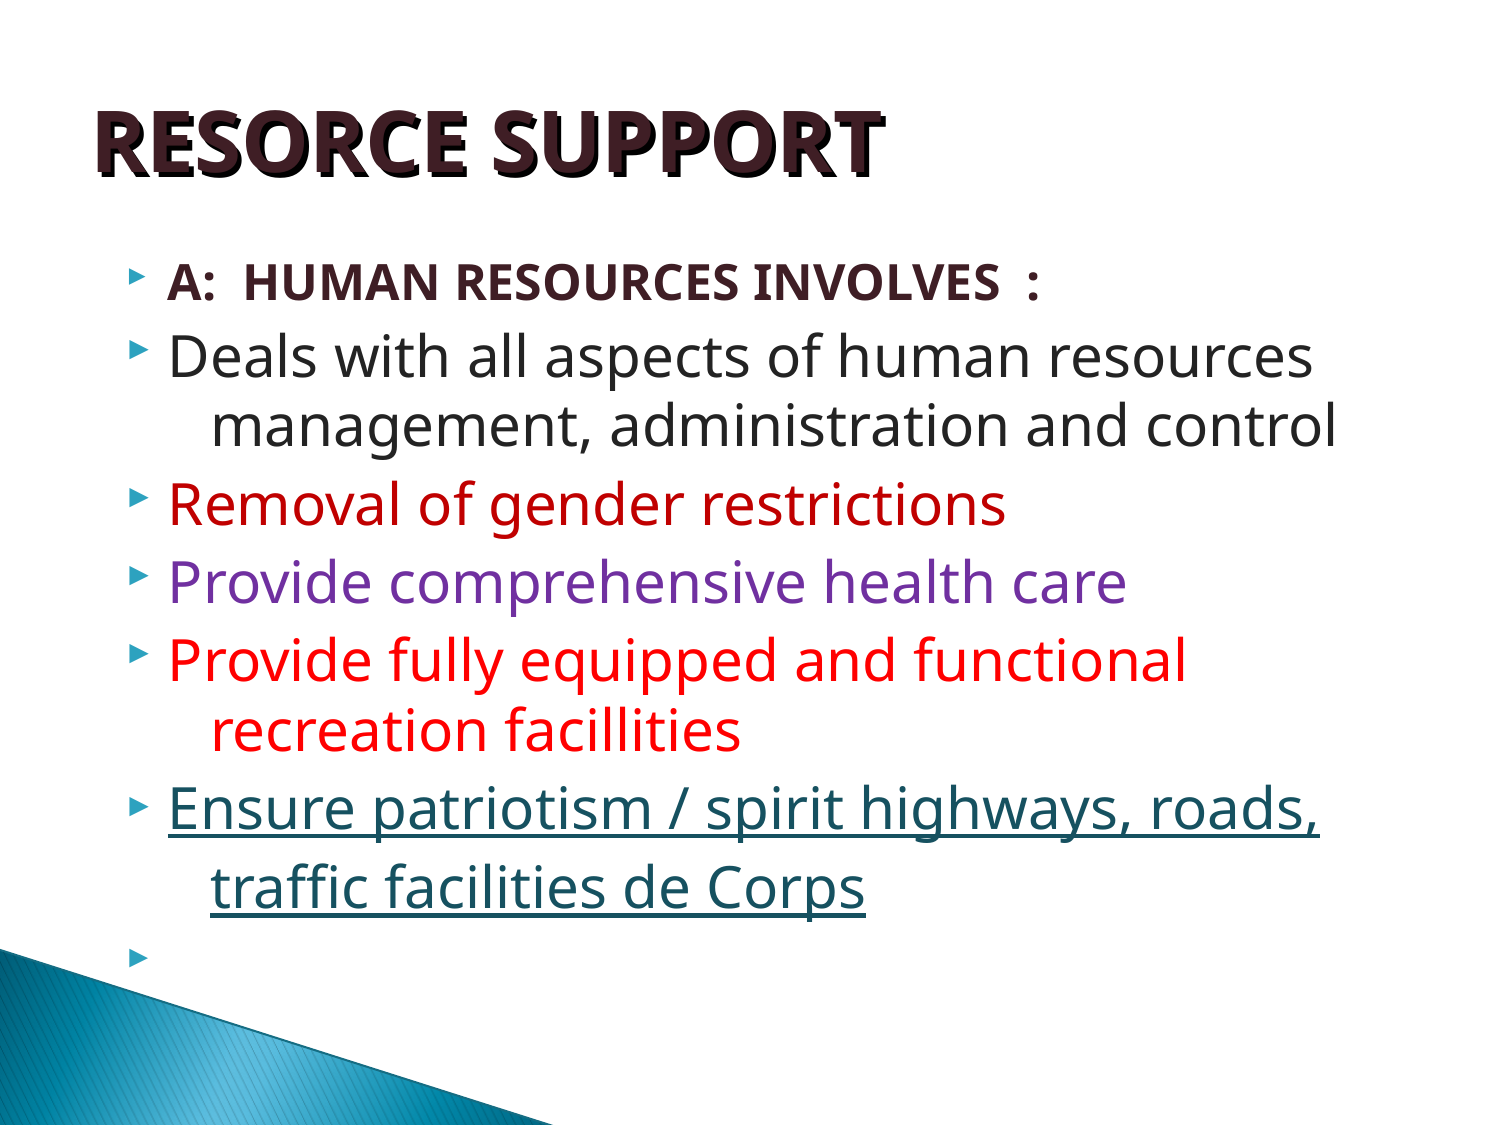

RESORCE SUPPORT
# A: HUMAN RESOURCES INVOLVES :
Deals with all aspects of human resources management, administration and control
Removal of gender restrictions
Provide comprehensive health care
Provide fully equipped and functional recreation facillities
Ensure patriotism / spirit highways, roads, traffic facilities de Corps